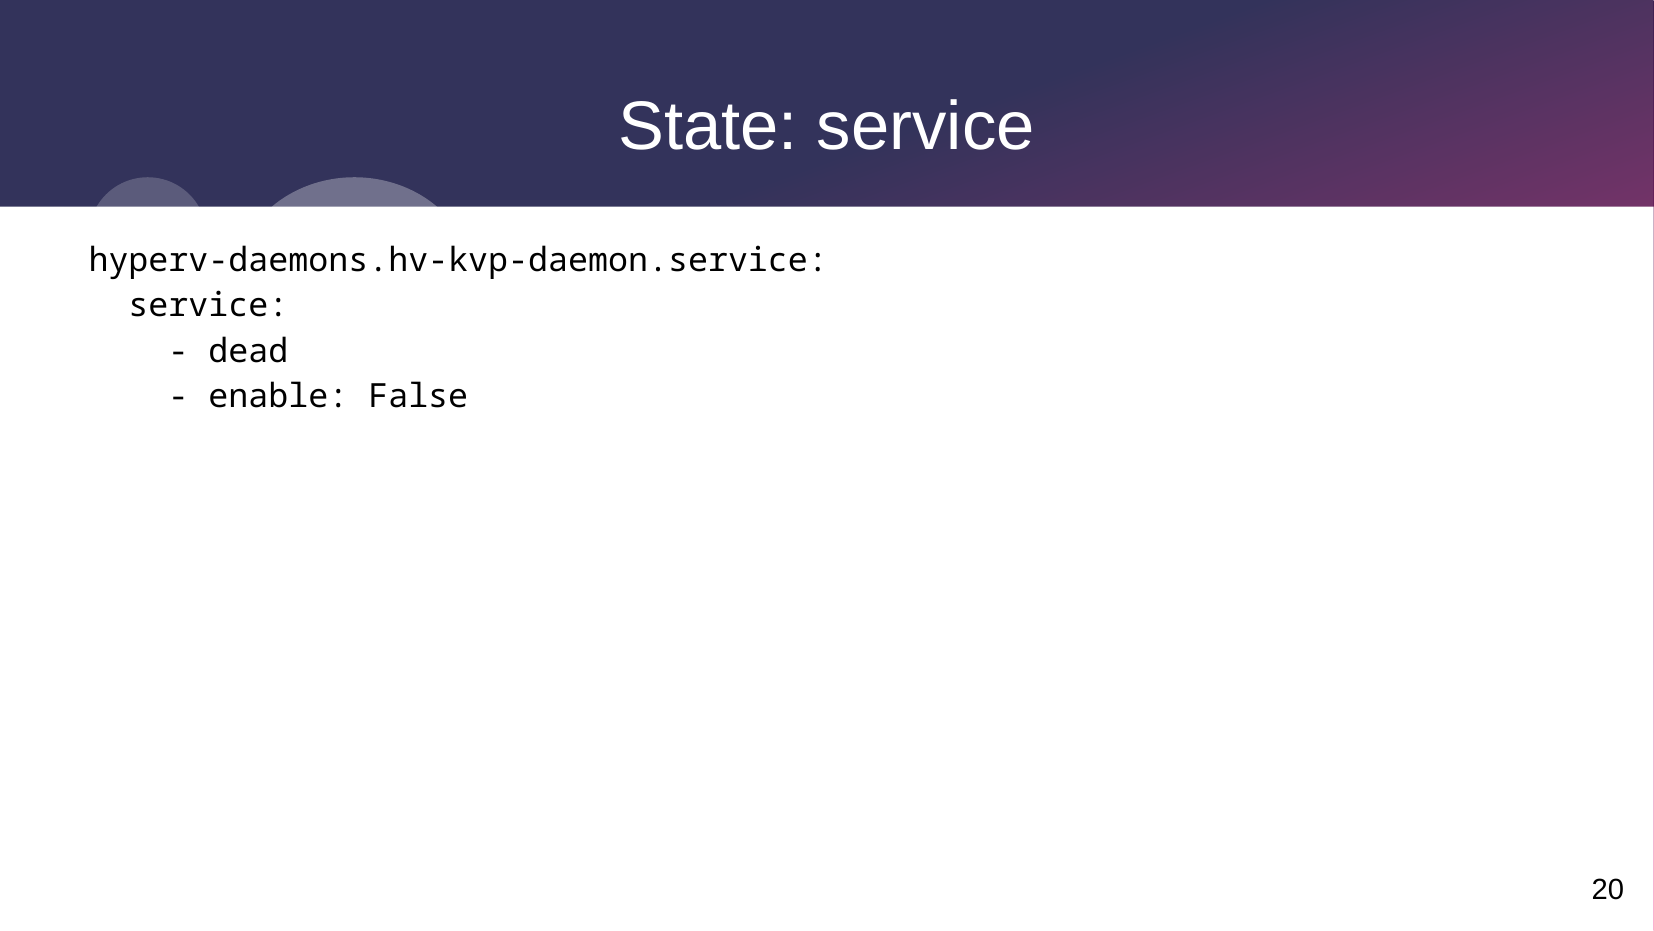

# State: service
hyperv-daemons.hv-kvp-daemon.service:
 service:
 - dead
 - enable: False